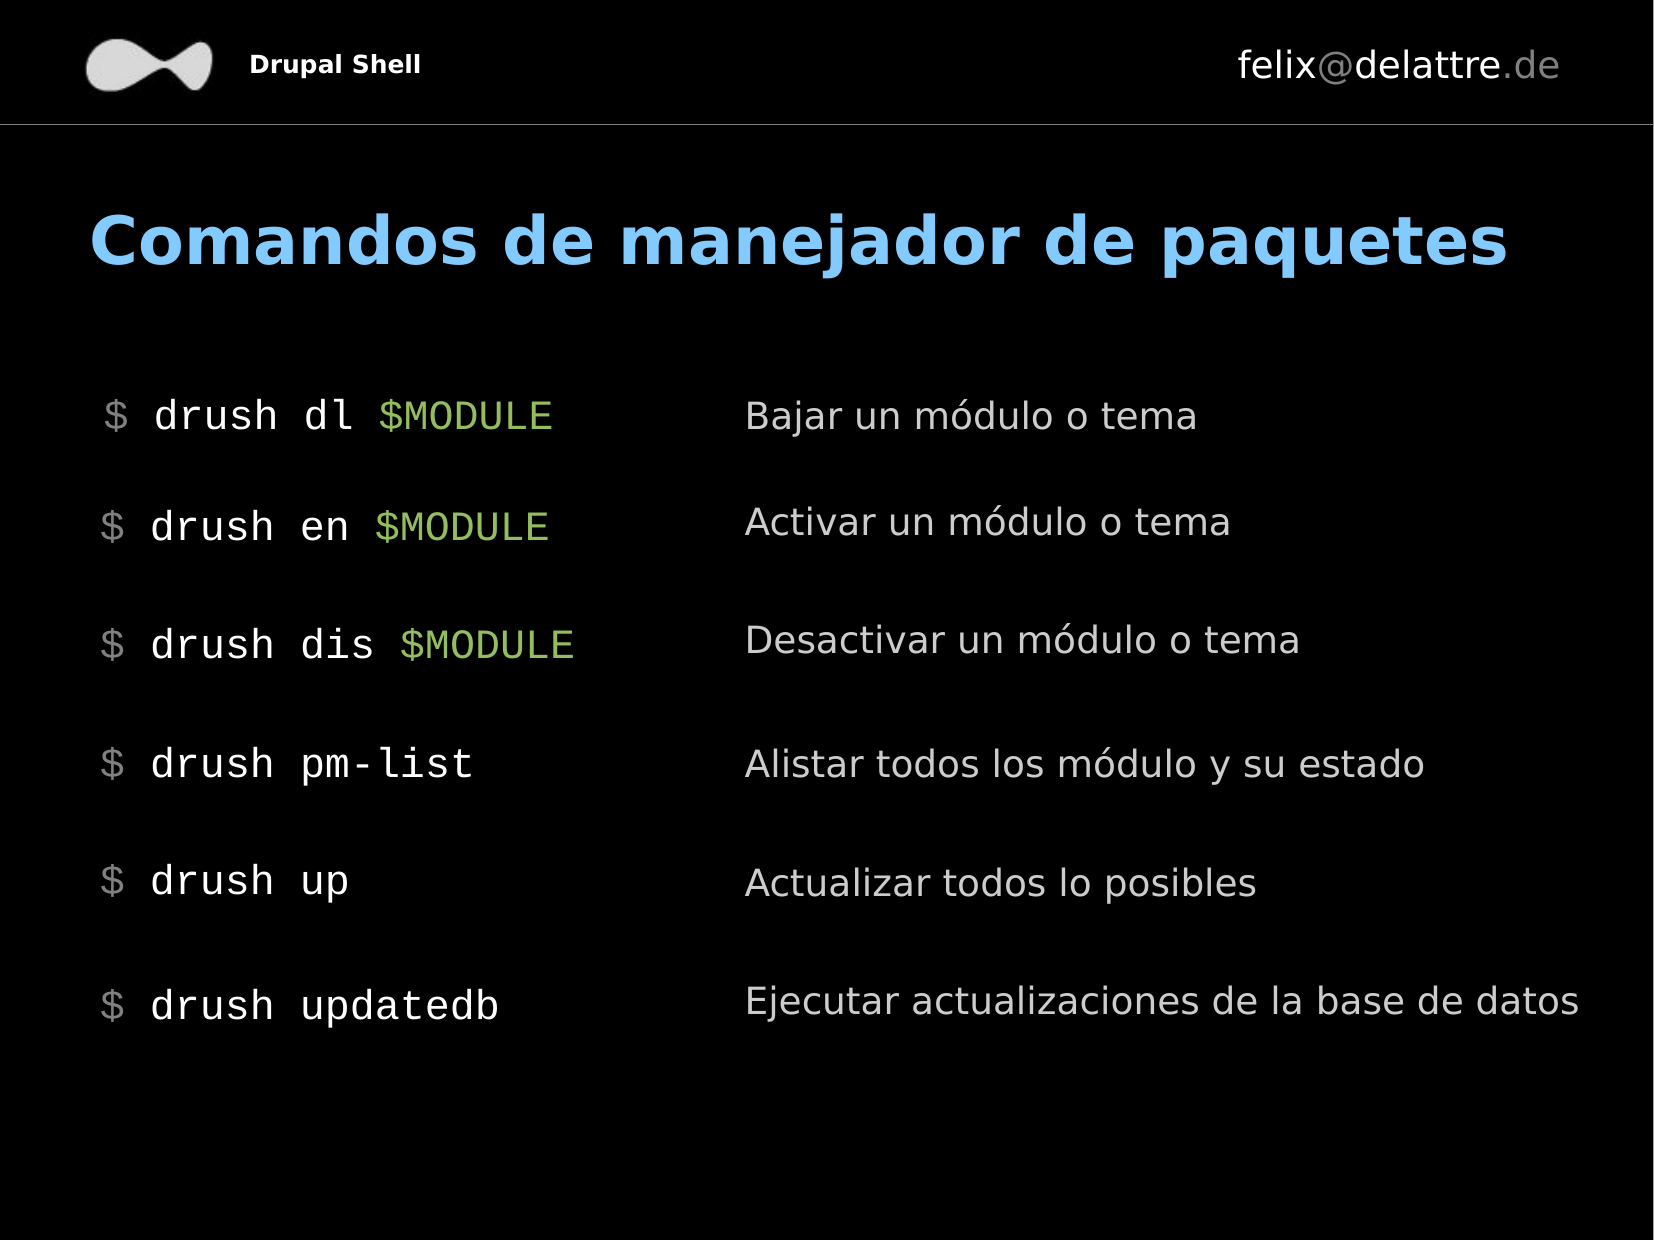

Comandos de manejador de paquetes
$ drush dl $MODULE
Bajar un módulo o tema
Activar un módulo o tema
$ drush en $MODULE
Desactivar un módulo o tema
$ drush dis $MODULE
$ drush pm-list
Alistar todos los módulo y su estado
$ drush up
Actualizar todos lo posibles
Ejecutar actualizaciones de la base de datos
$ drush updatedb